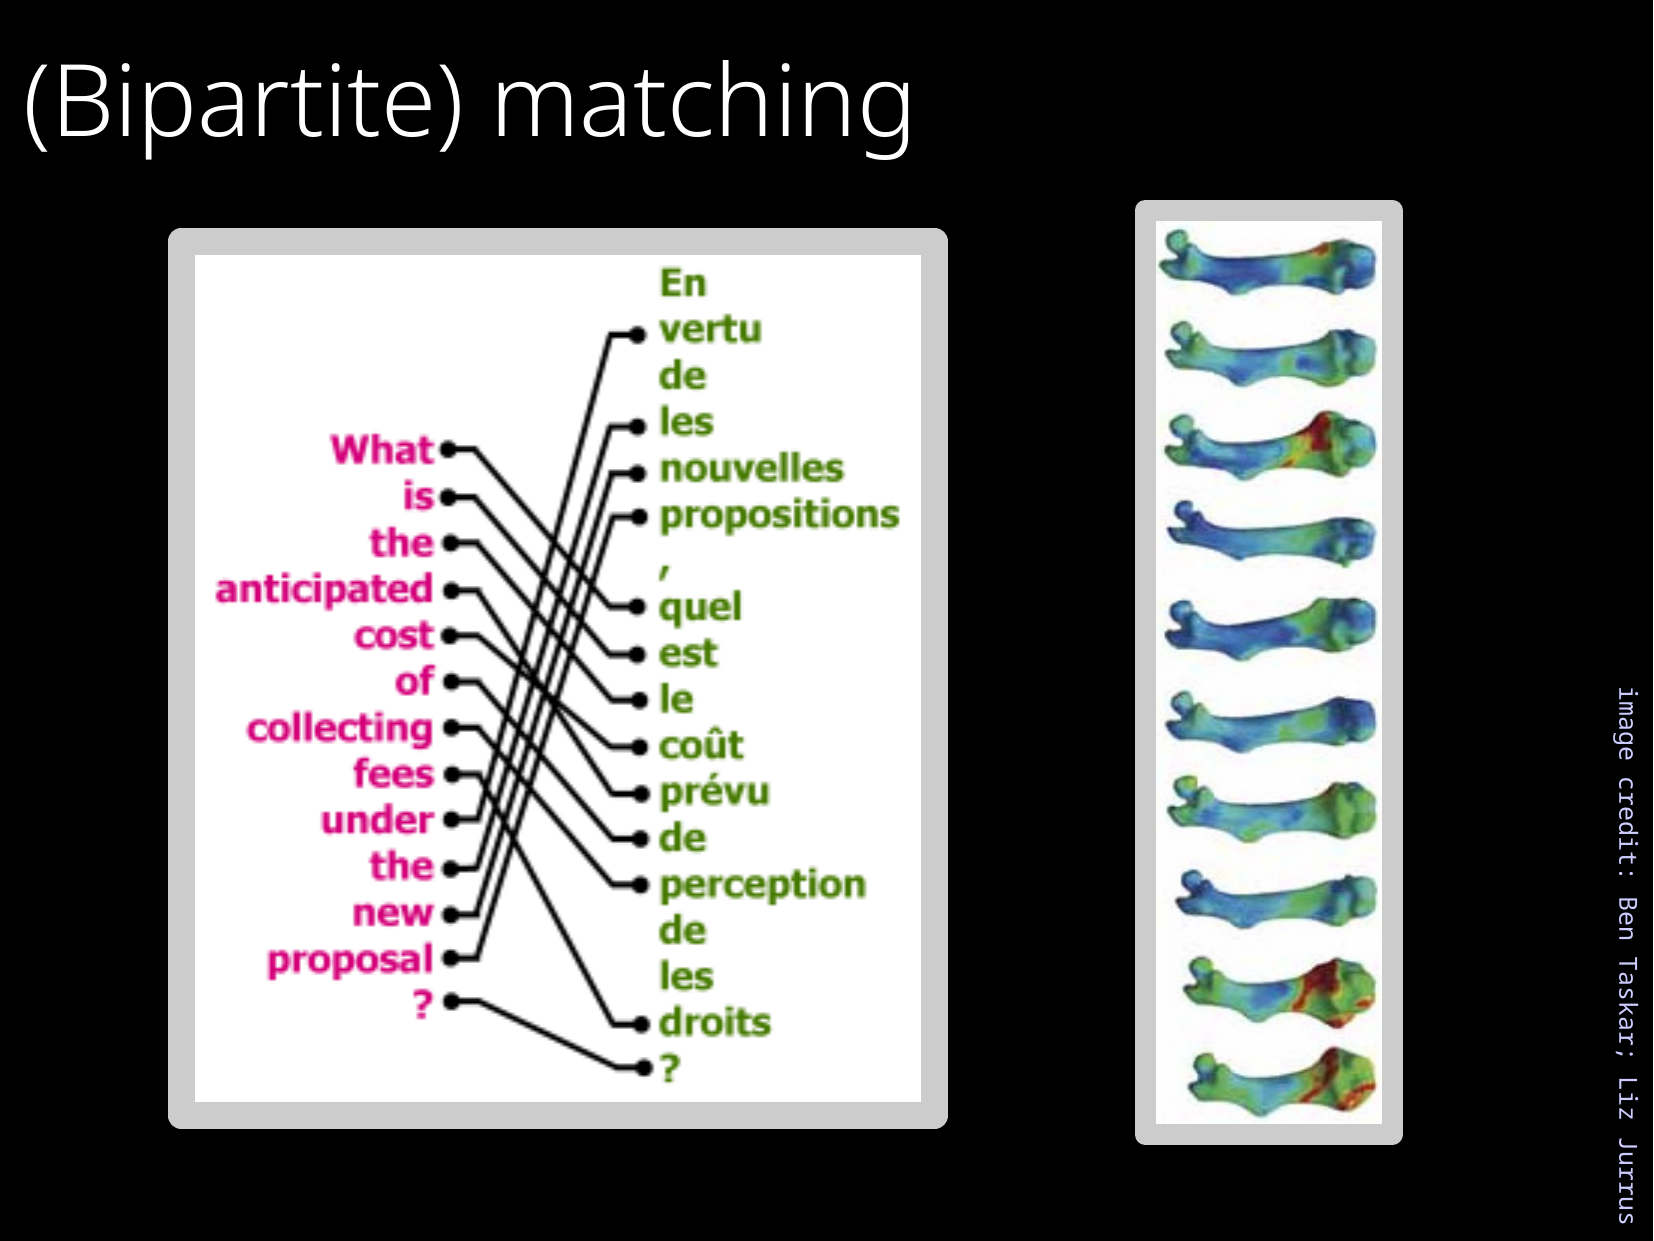

# (Bipartite) matching
image credit: Ben Taskar; Liz Jurrus